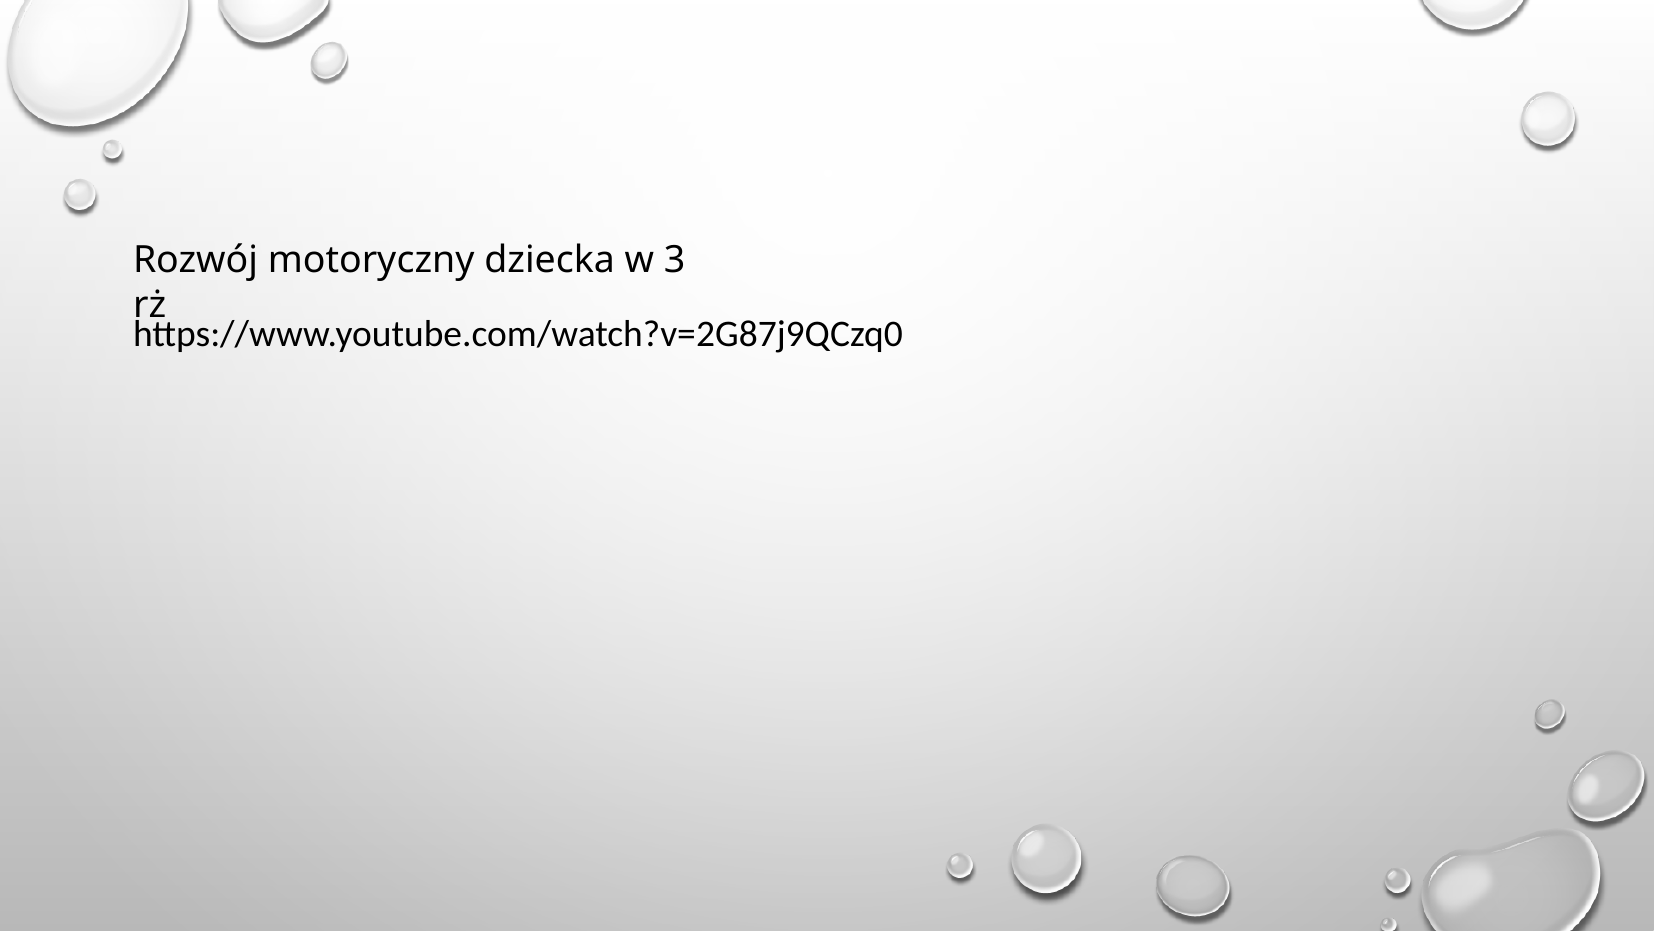

Rozwój motoryczny dziecka w 3 rż
https://www.youtube.com/watch?v=2G87j9QCzq0